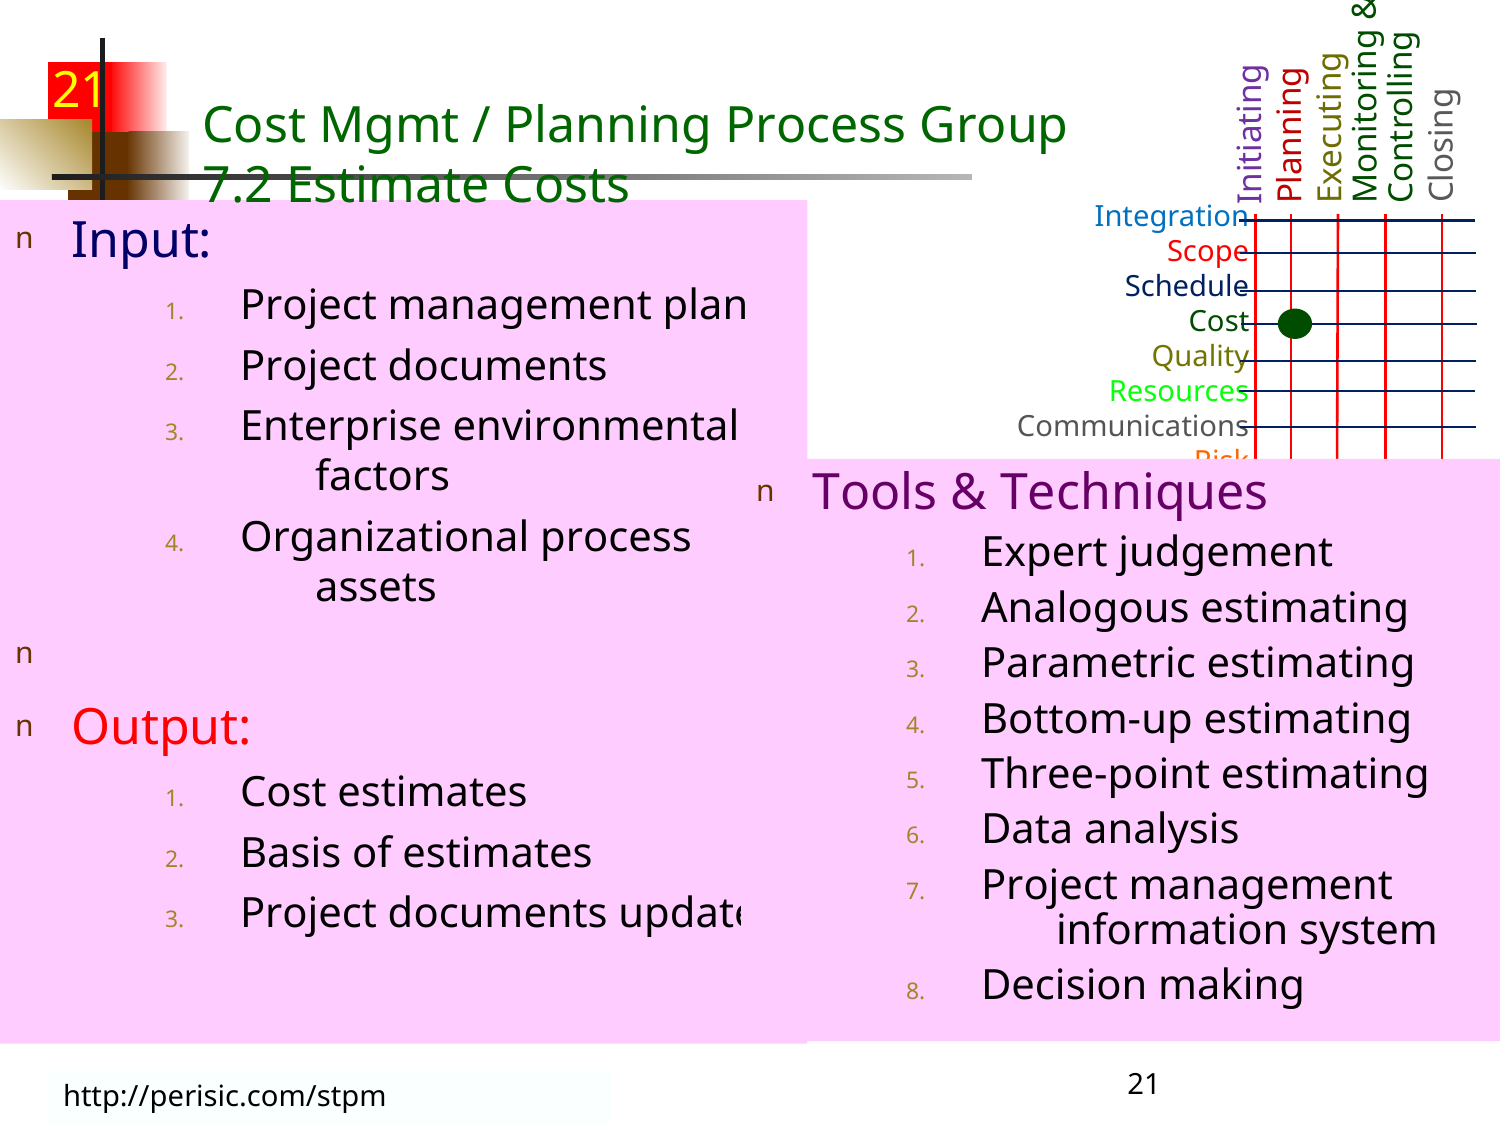

Initiating
Planning
Executing
Monitoring &
Controlling
Closing
Integration
Scope
Schedule
Cost
Quality
Resources
Communications
Risk
Procurement
Stakeholders
Cost Mgmt / Planning Process Group
7.2 Estimate Costs
# Input:
Project management plan
Project documents
Enterprise environmental factors
Organizational process assets
Output:
Cost estimates
Basis of estimates
Project documents updates
Tools & Techniques
Expert judgement
Analogous estimating
Parametric estimating
Bottom-up estimating
Three-point estimating
Data analysis
Project management information system
Decision making
20
http://perisic.com/stpm